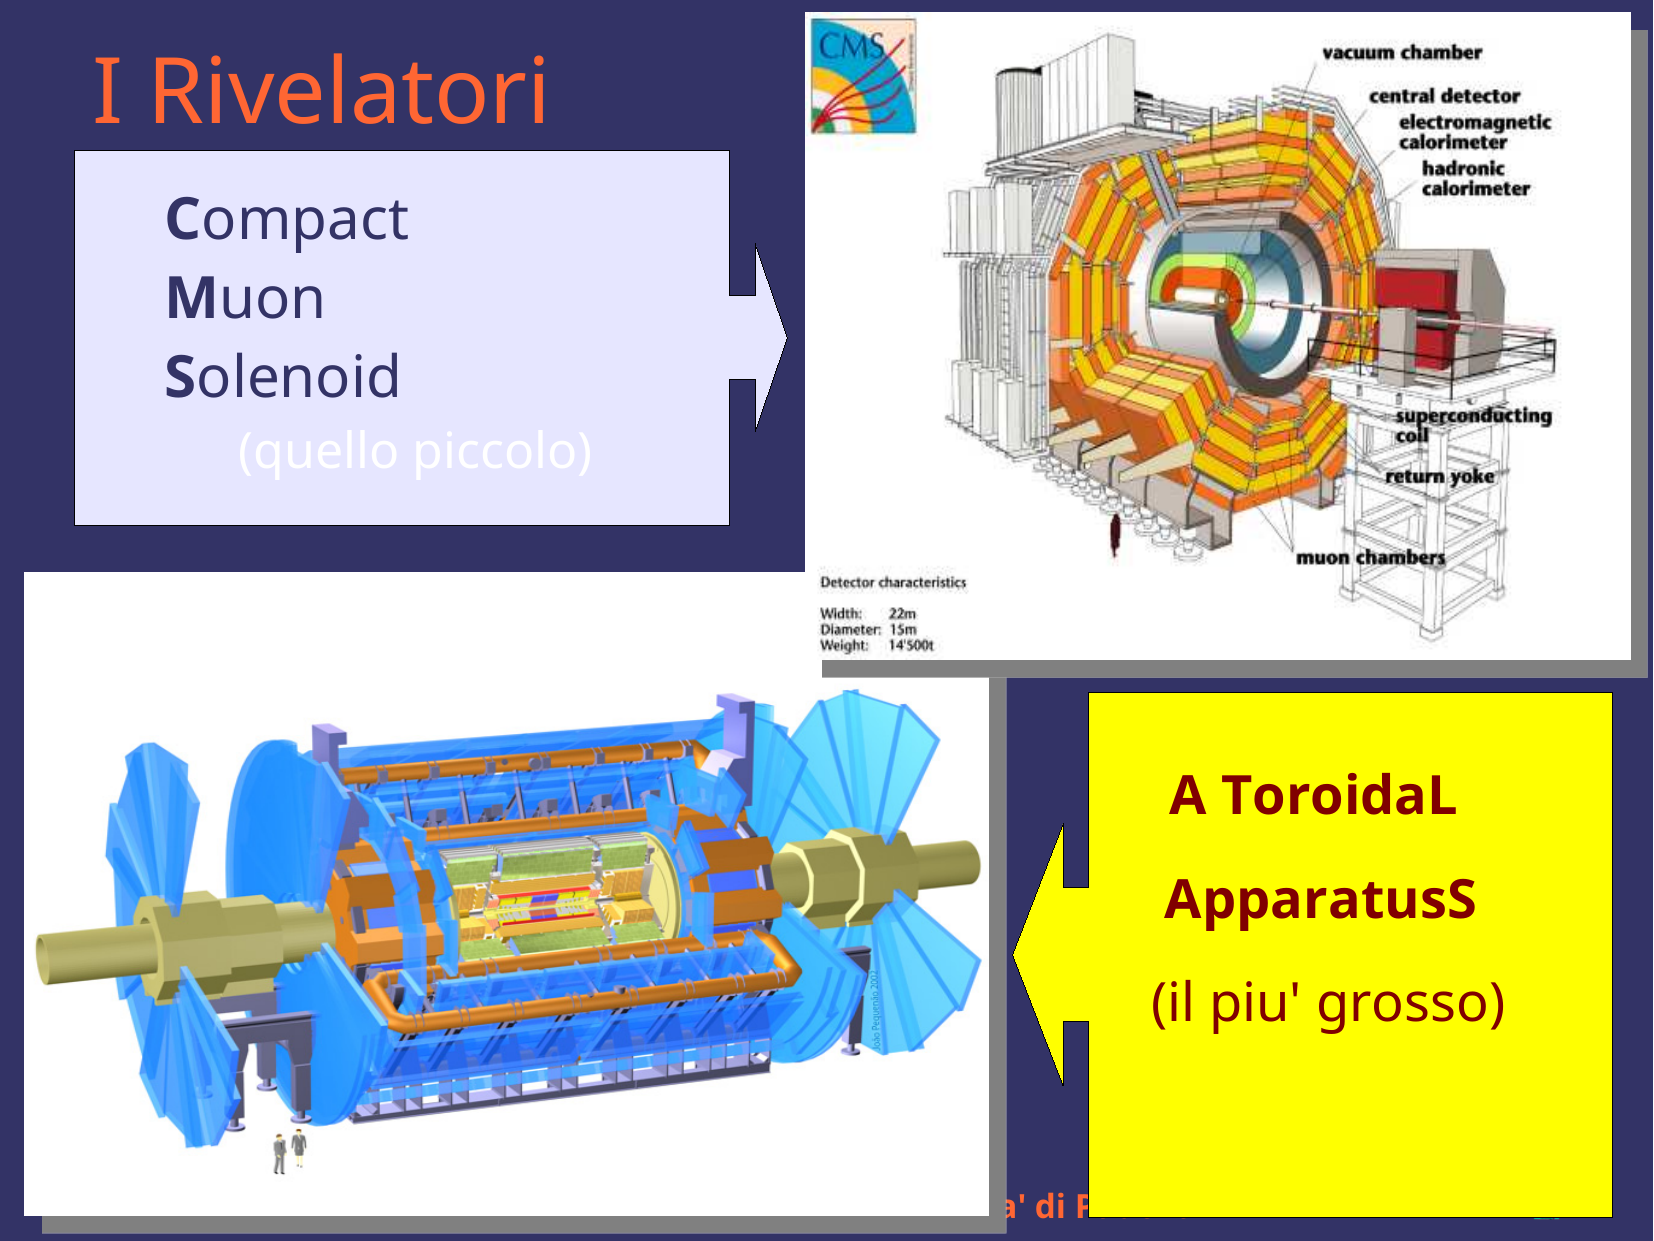

# I Rivelatori
52
Compact
Muon
Solenoid
	(quello piccolo)
A ToroidaL
ApparatusS
 (il piu' grosso)